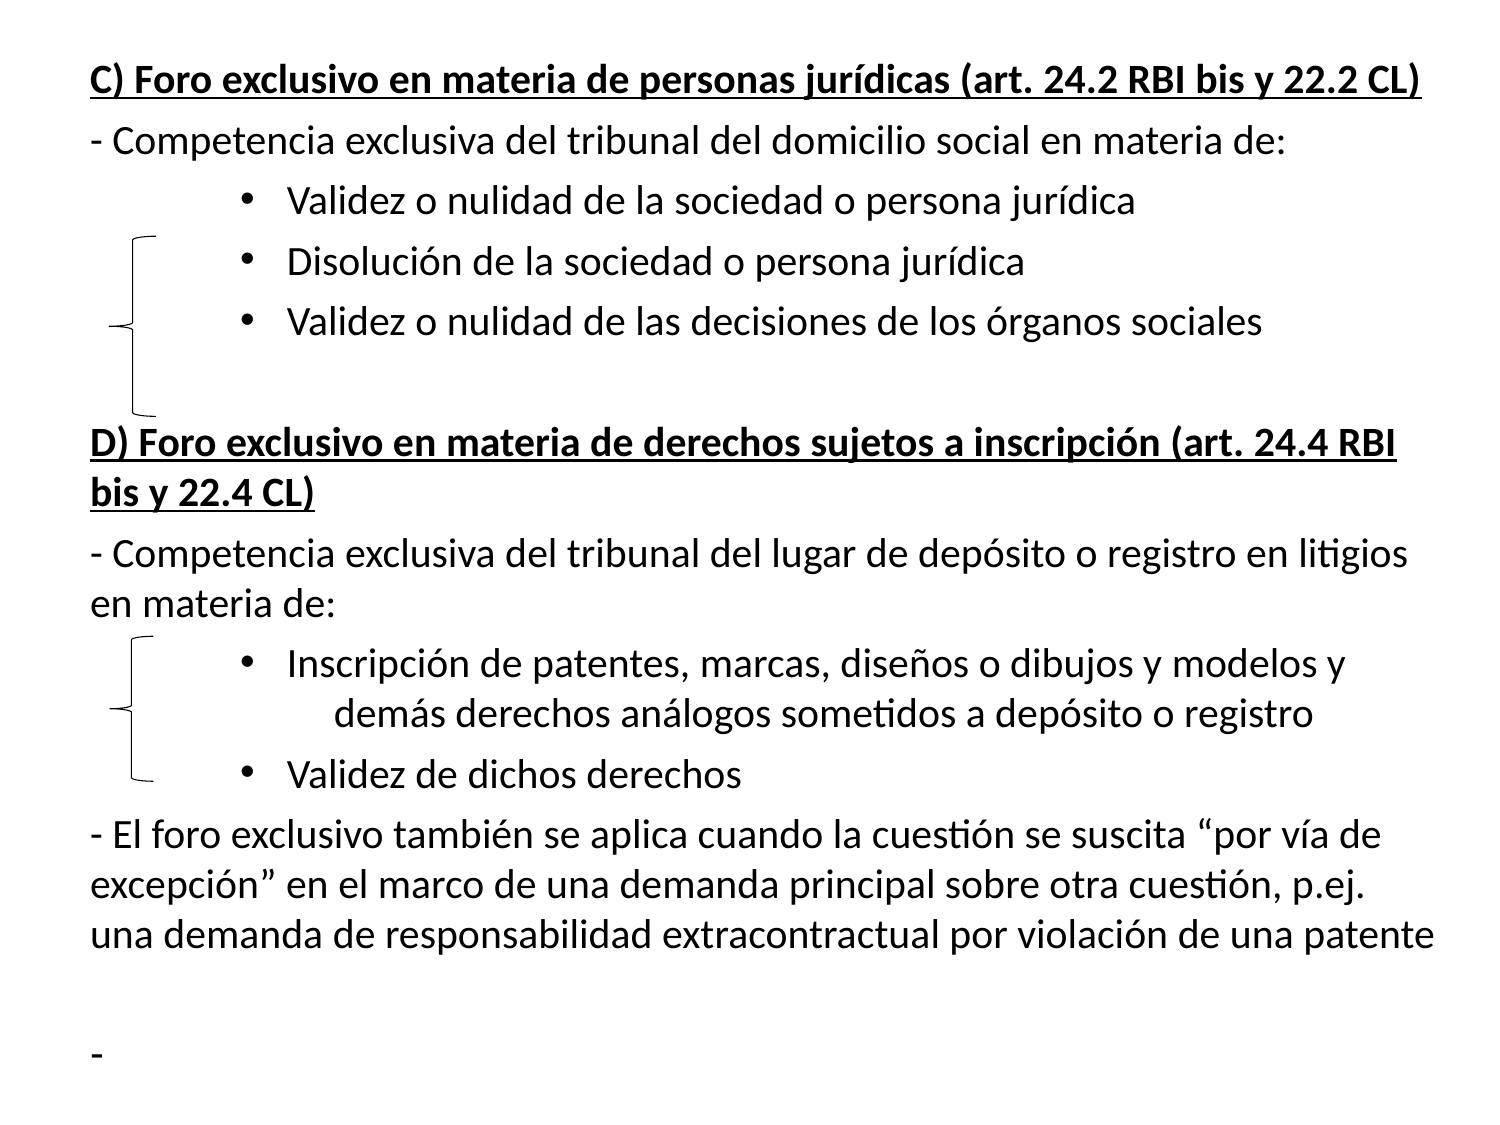

# C) Foro exclusivo en materia de personas jurídicas (art. 24.2 RBI bis y 22.2 CL)
- Competencia exclusiva del tribunal del domicilio social en materia de:
Validez o nulidad de la sociedad o persona jurídica
Disolución de la sociedad o persona jurídica
Validez o nulidad de las decisiones de los órganos sociales
D) Foro exclusivo en materia de derechos sujetos a inscripción (art. 24.4 RBI bis y 22.4 CL)
- Competencia exclusiva del tribunal del lugar de depósito o registro en litigios en materia de:
Inscripción de patentes, marcas, diseños o dibujos y modelos y demás derechos análogos sometidos a depósito o registro
Validez de dichos derechos
- El foro exclusivo también se aplica cuando la cuestión se suscita “por vía de excepción” en el marco de una demanda principal sobre otra cuestión, p.ej. una demanda de responsabilidad extracontractual por violación de una patente